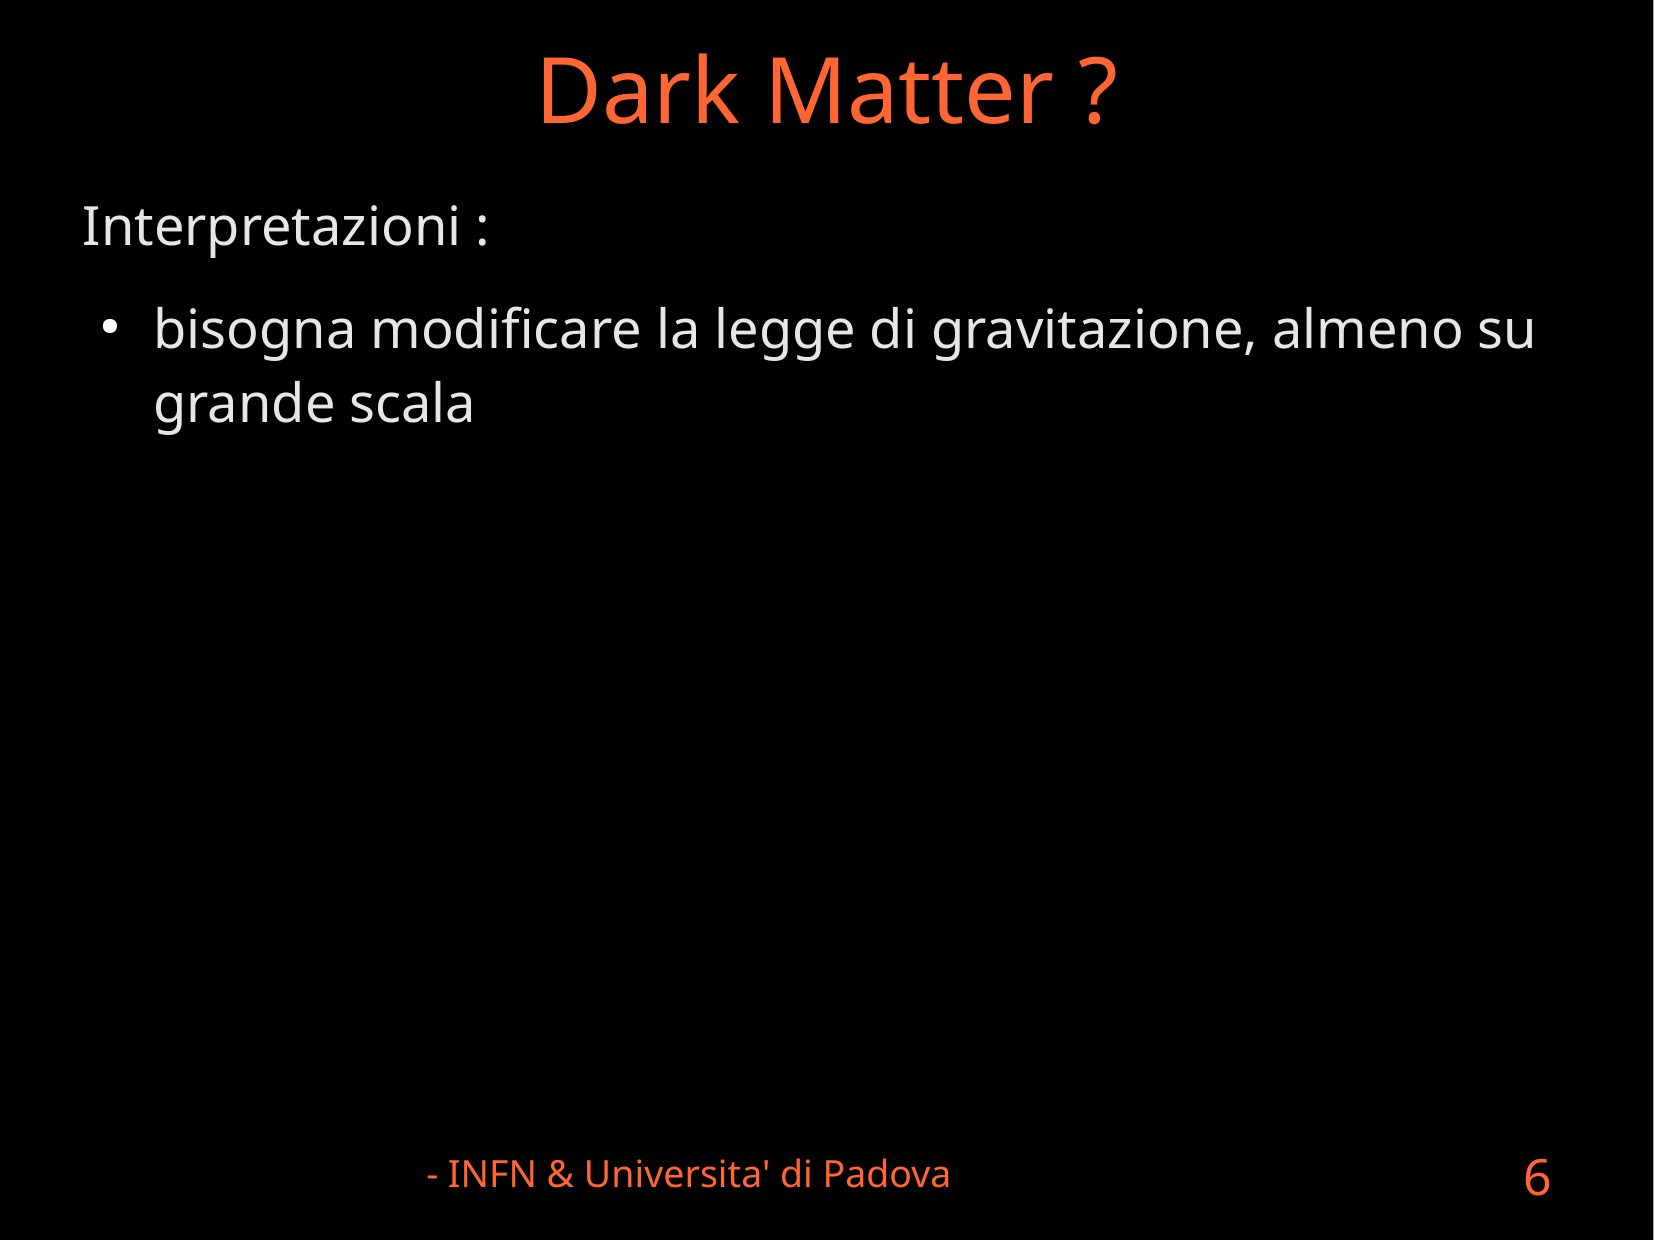

# Dark Matter ?
Interpretazioni :
bisogna modificare la legge di gravitazione, almeno su grande scala